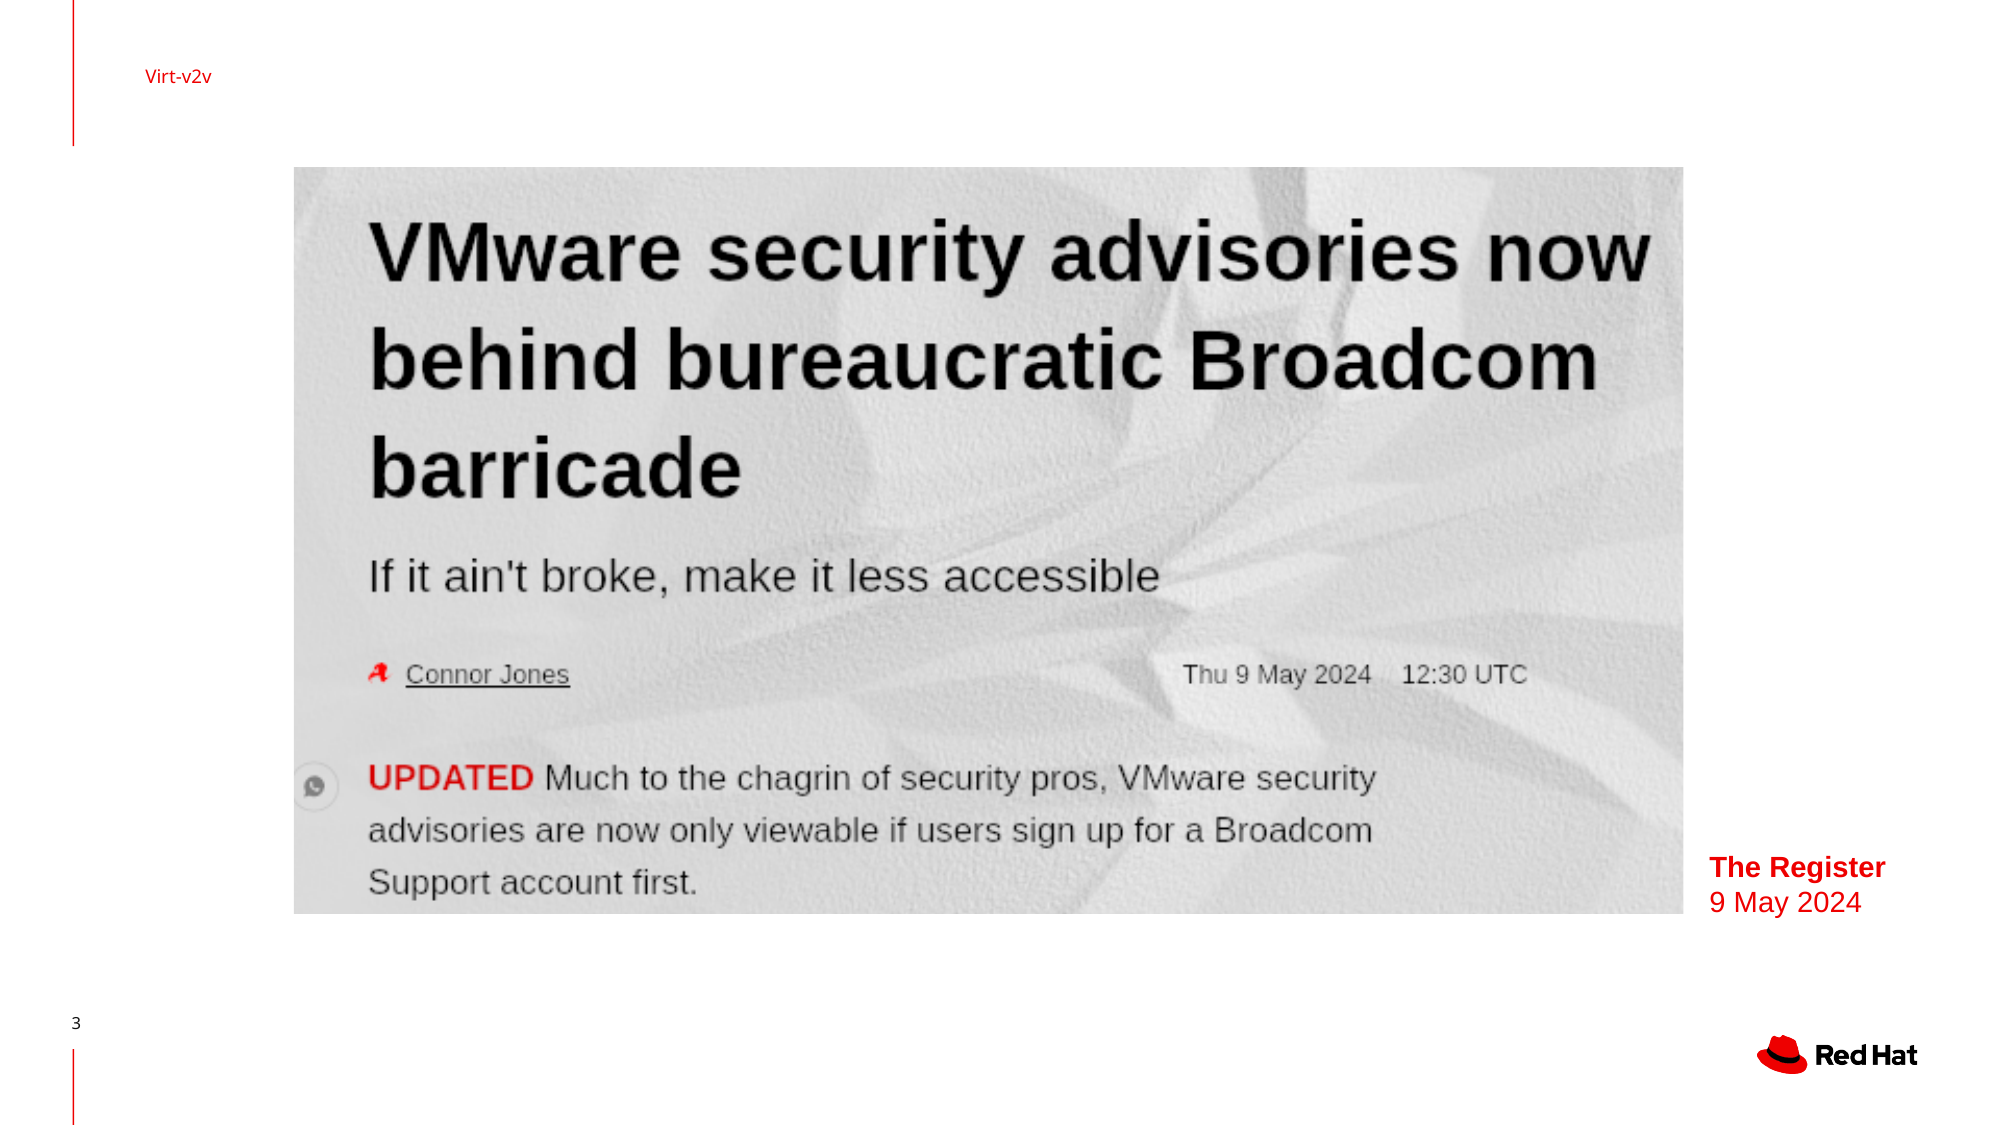

Virt-v2v
The Register
9 May 2024
3